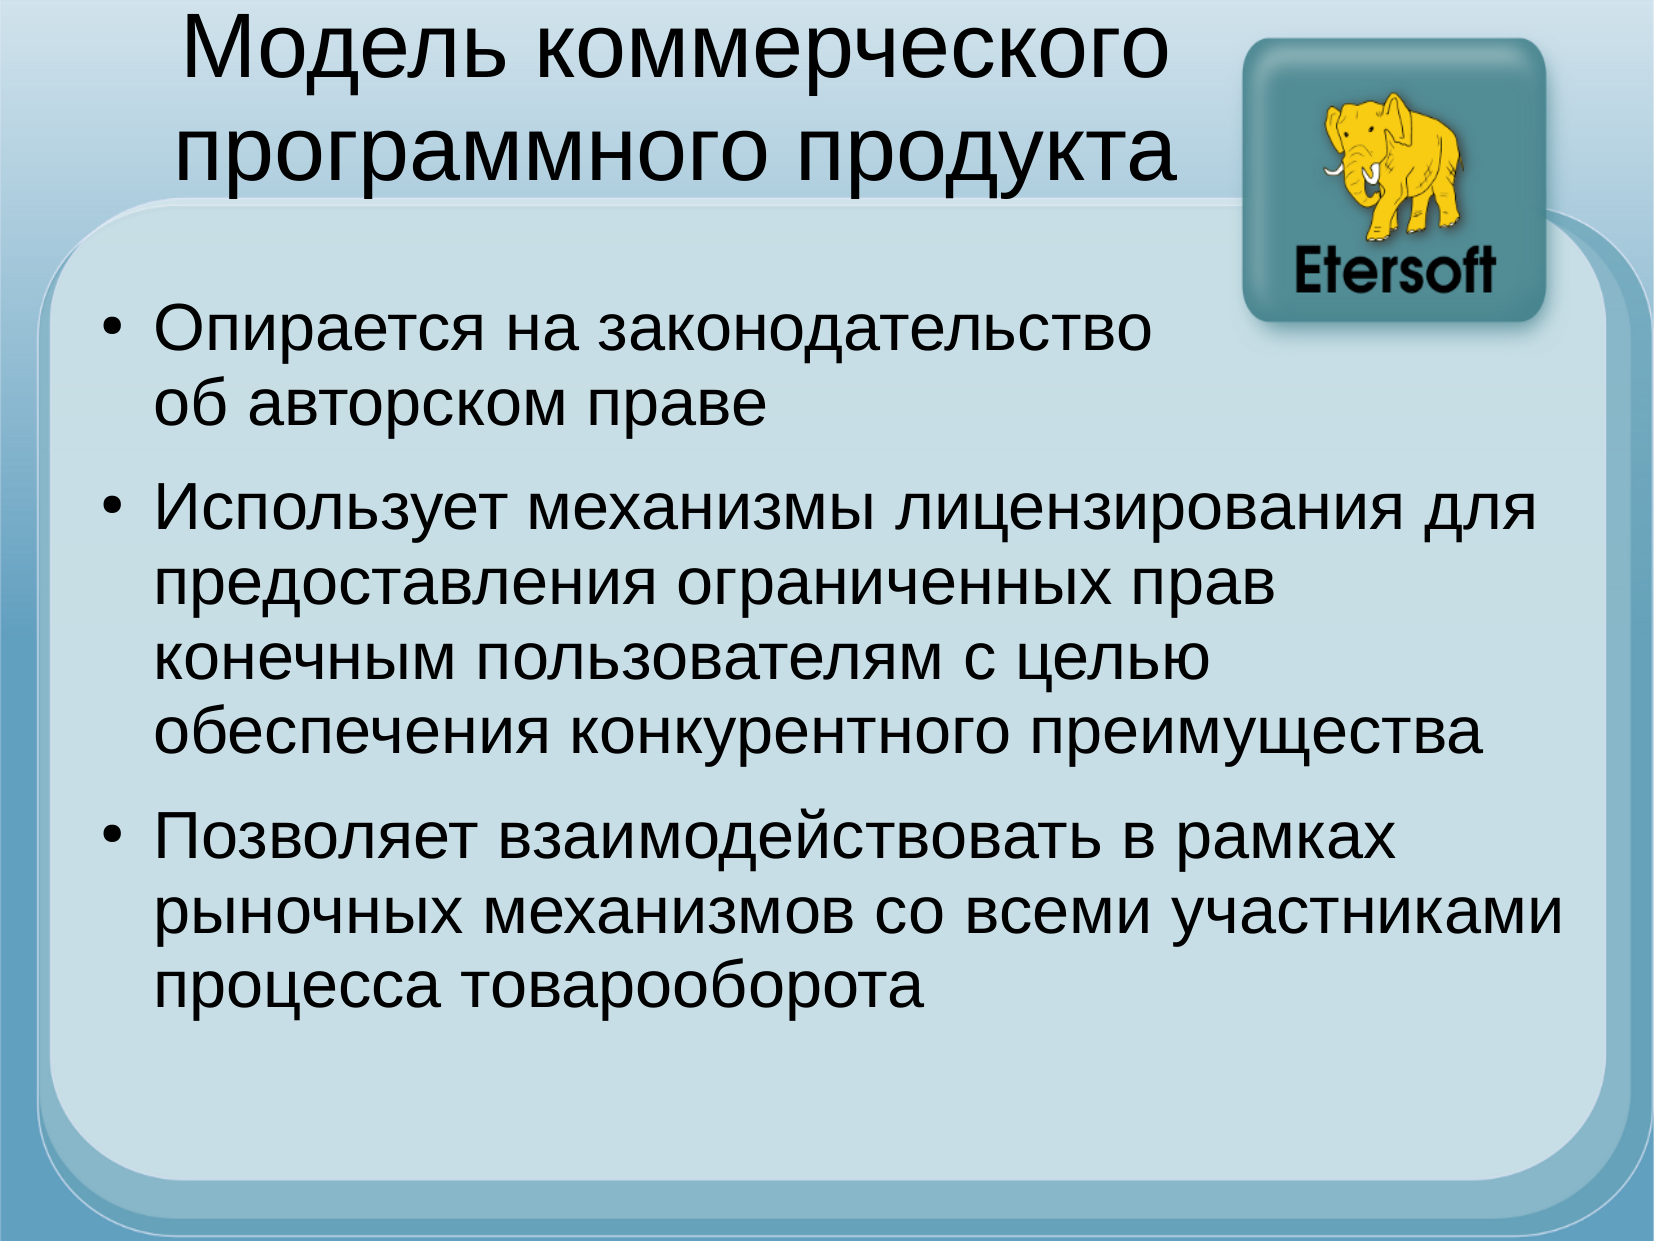

Модель коммерческого
программного продукта
# Опирается на законодательство об авторском праве
Использует механизмы лицензирования для предоставления ограниченных прав конечным пользователям с целью обеспечения конкурентного преимущества
Позволяет взаимодействовать в рамках рыночных механизмов со всеми участниками процесса товарооборота